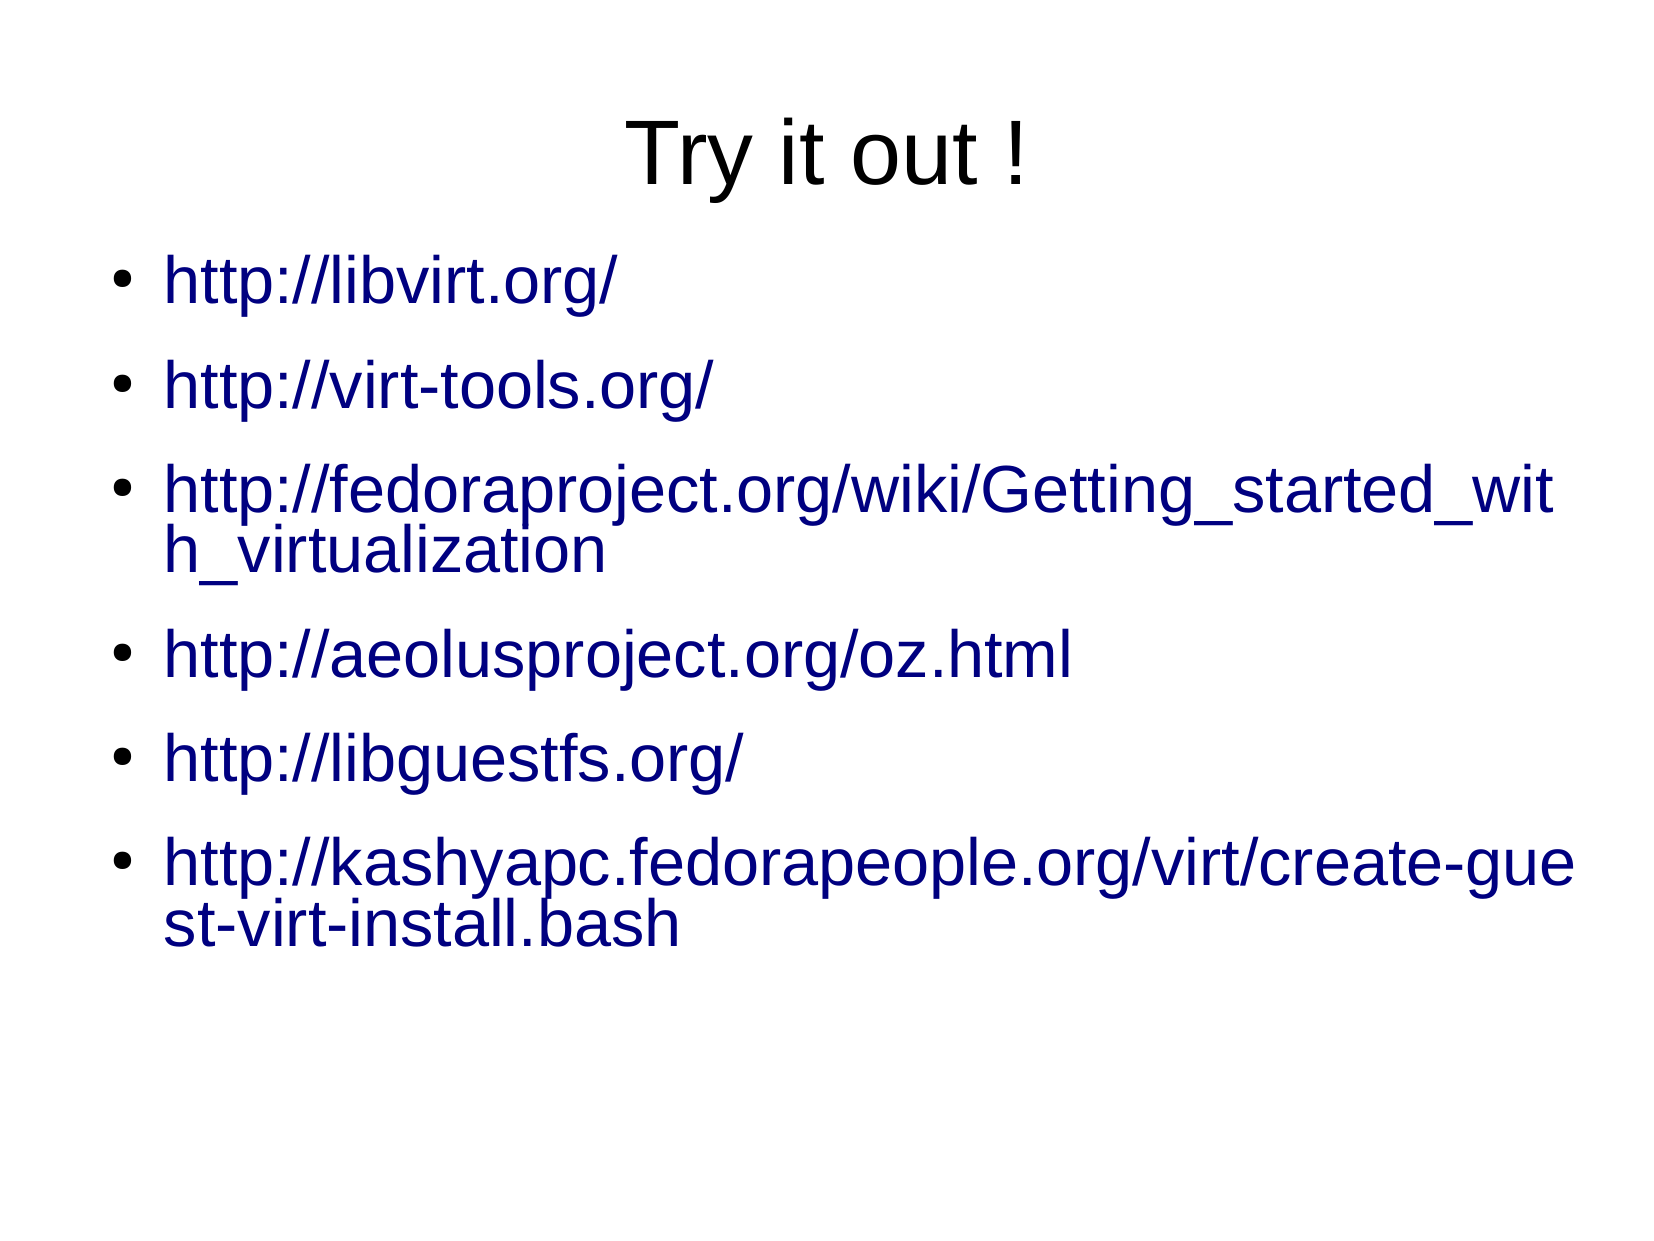

# Try it out !
http://libvirt.org/
http://virt-tools.org/
http://fedoraproject.org/wiki/Getting_started_with_virtualization
http://aeolusproject.org/oz.html
http://libguestfs.org/
http://kashyapc.fedorapeople.org/virt/create-guest-virt-install.bash